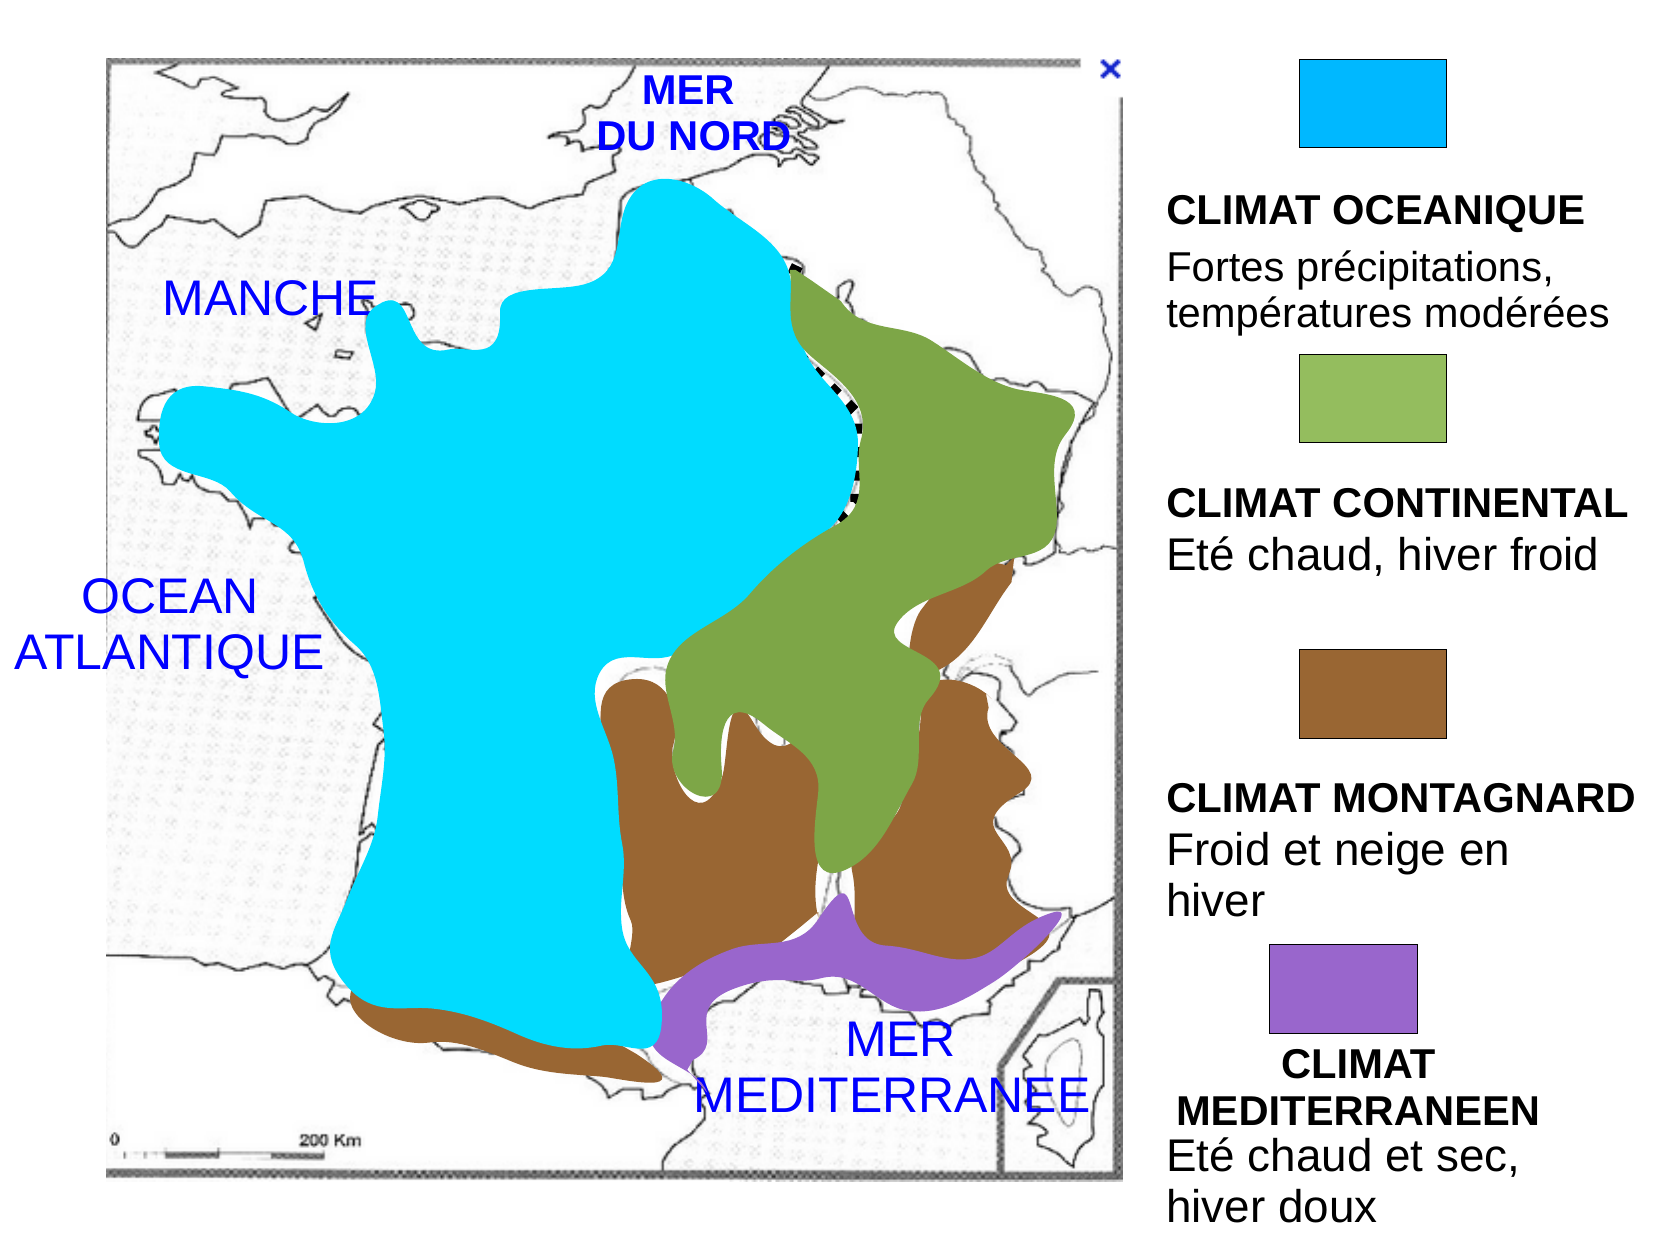

MER
DU NORD
CLIMAT OCEANIQUE
MANCHE
Fortes précipitations, températures modérées
CLIMAT CONTINENTAL
Eté chaud, hiver froid
OCEAN
ATLANTIQUE
CLIMAT MONTAGNARD
Froid et neige en hiver
MER
MEDITERRANEE
CLIMAT MEDITERRANEEN
Eté chaud et sec, hiver doux